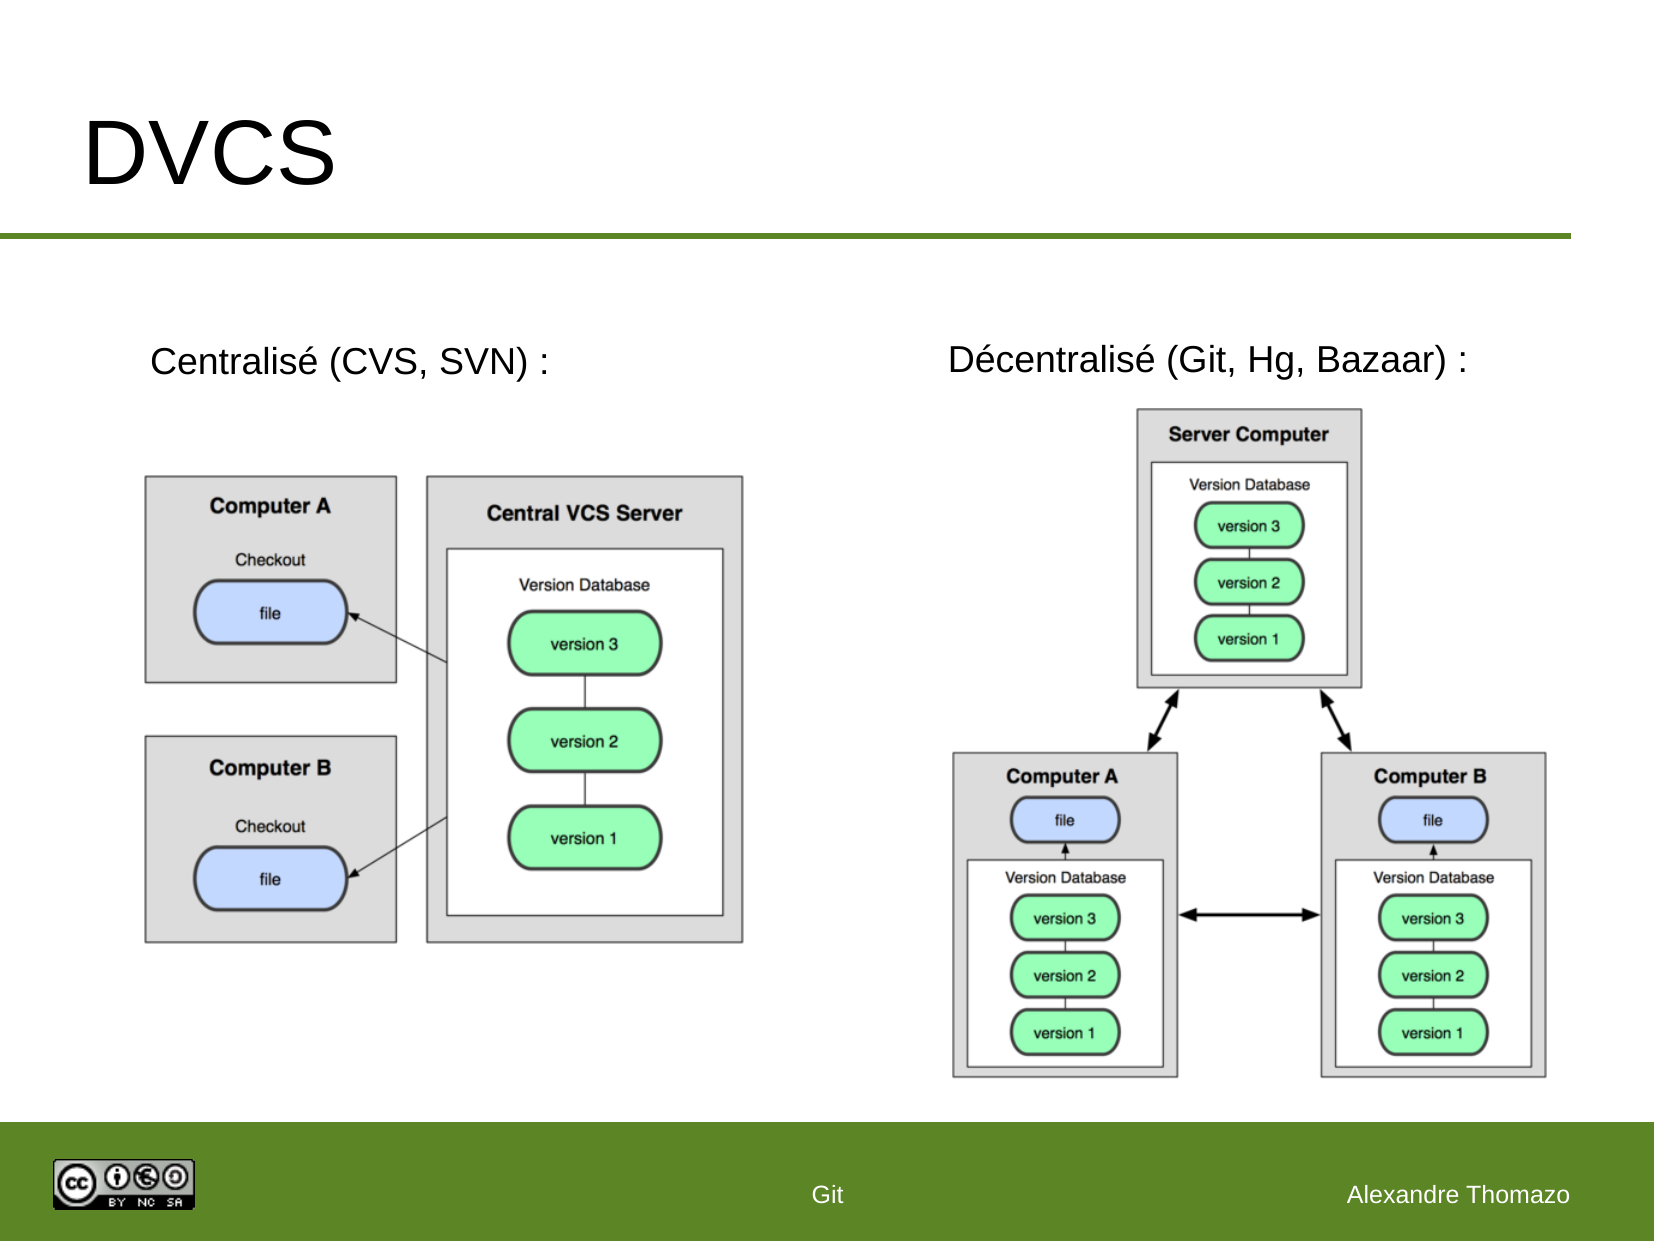

# DVCS
Décentralisé (Git, Hg, Bazaar) :
Centralisé (CVS, SVN) :
Git
6